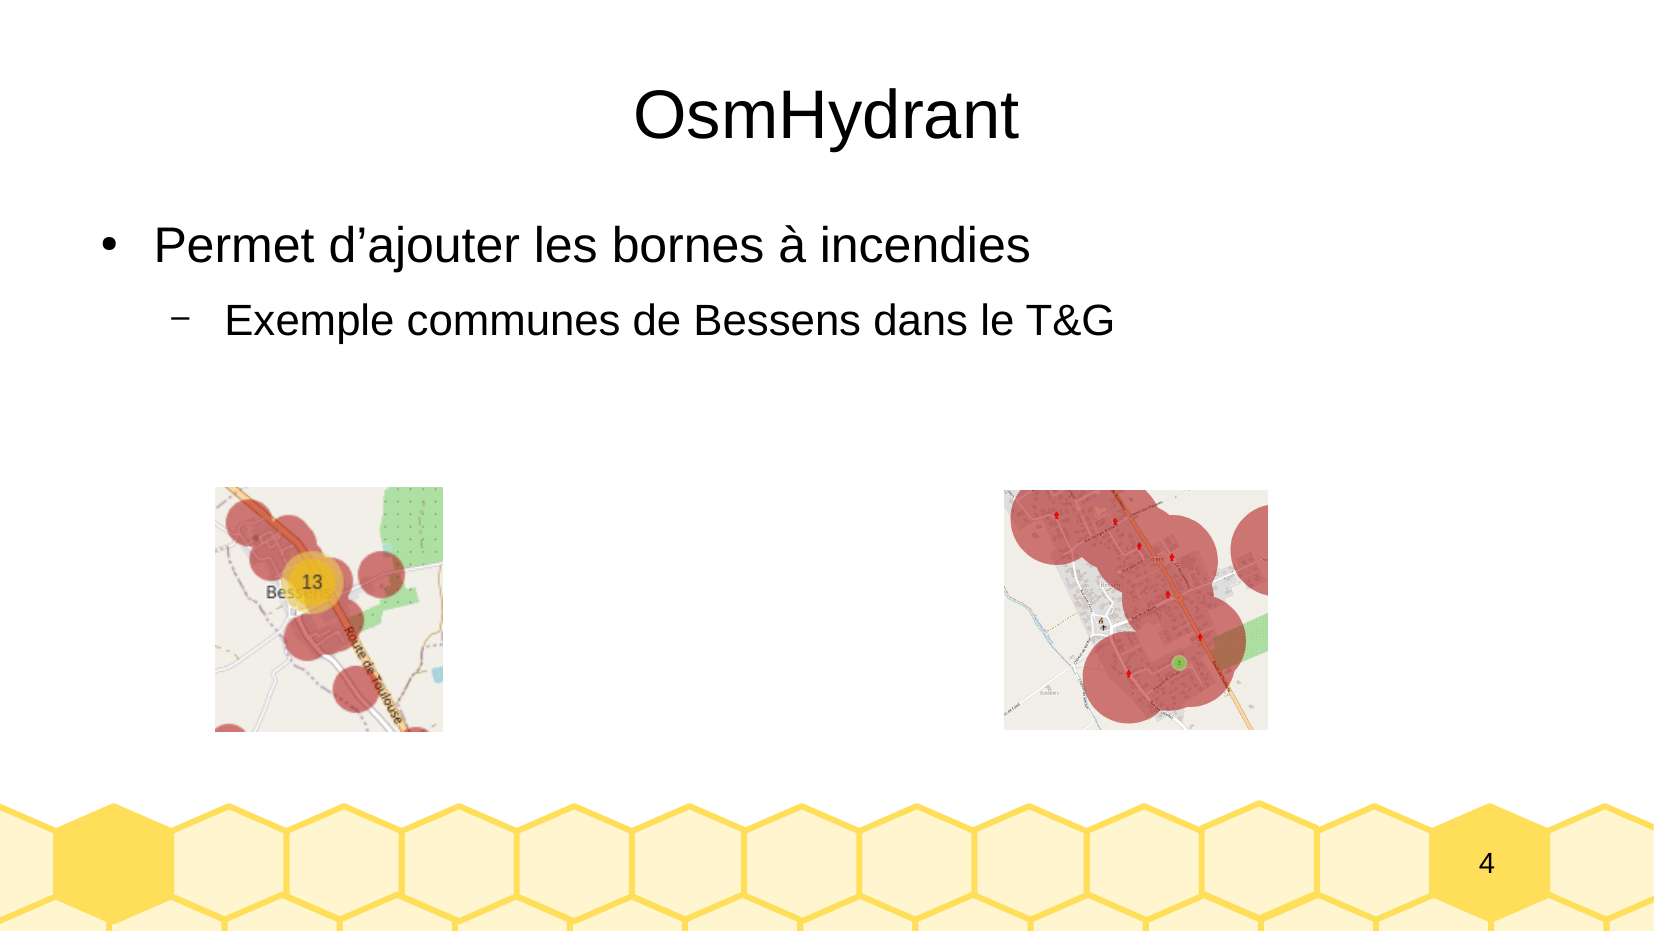

# OsmHydrant
Permet d’ajouter les bornes à incendies
Exemple communes de Bessens dans le T&G